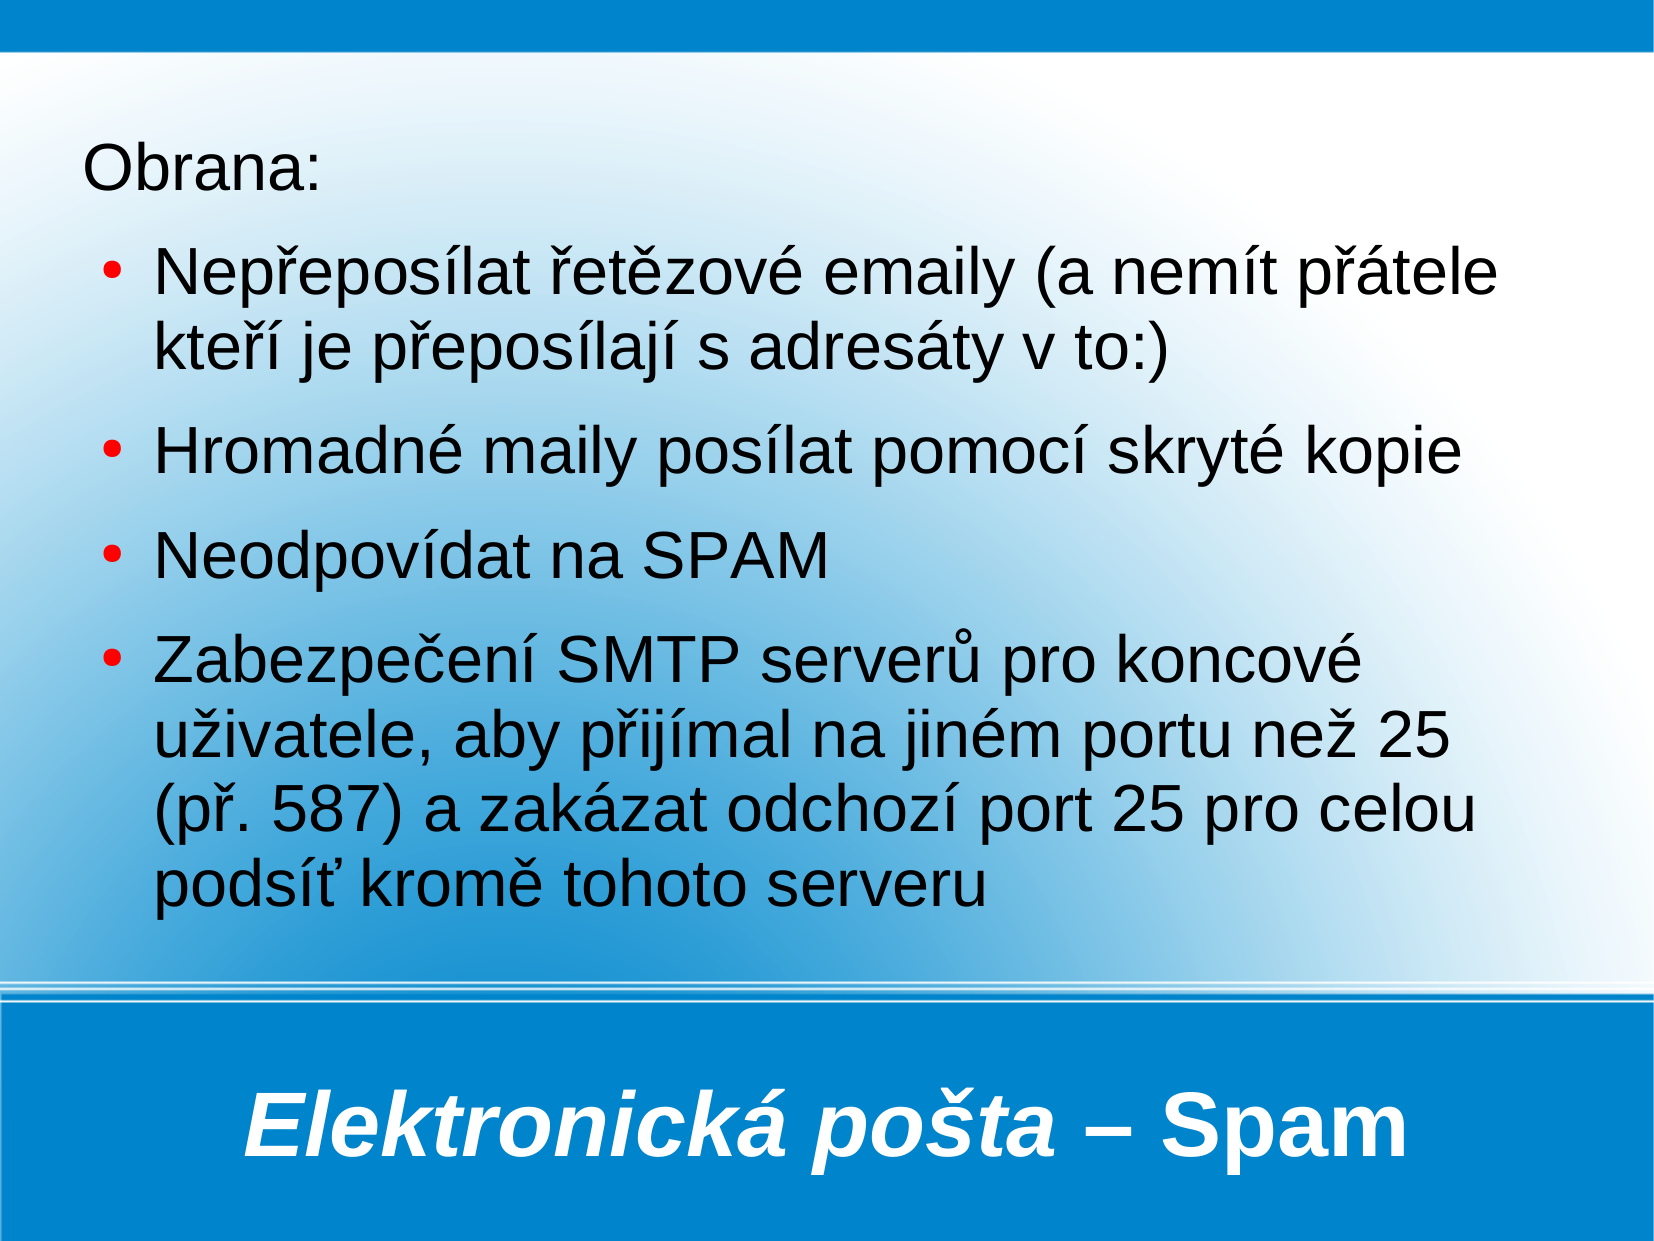

Obrana:
Nepřeposílat řetězové emaily (a nemít přátele kteří je přeposílají s adresáty v to:)
Hromadné maily posílat pomocí skryté kopie
Neodpovídat na SPAM
Zabezpečení SMTP serverů pro koncové uživatele, aby přijímal na jiném portu než 25 (př. 587) a zakázat odchozí port 25 pro celou podsíť kromě tohoto serveru
# Elektronická pošta – Spam